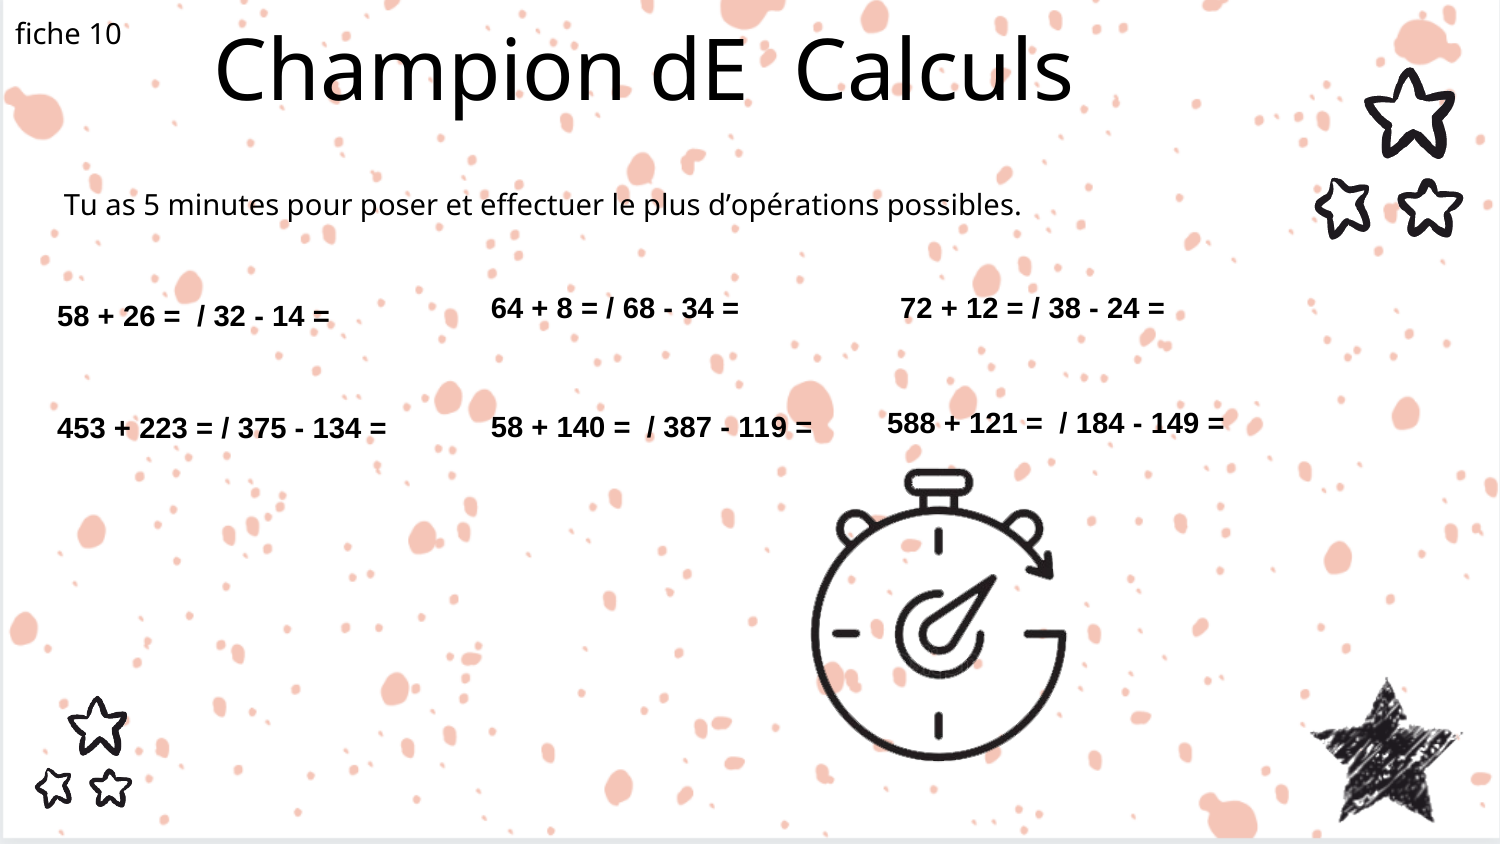

fiche 10
Champion dE Calculs
Tu as 5 minutes pour poser et effectuer le plus d’opérations possibles.
64 + 8 = / 68 - 34 =
 72 + 12 = / 38 - 24 =
58 + 26 = / 32 - 14 =
588 + 121 = / 184 - 149 =
58 + 140 = / 387 - 119 =
453 + 223 = / 375 - 134 =